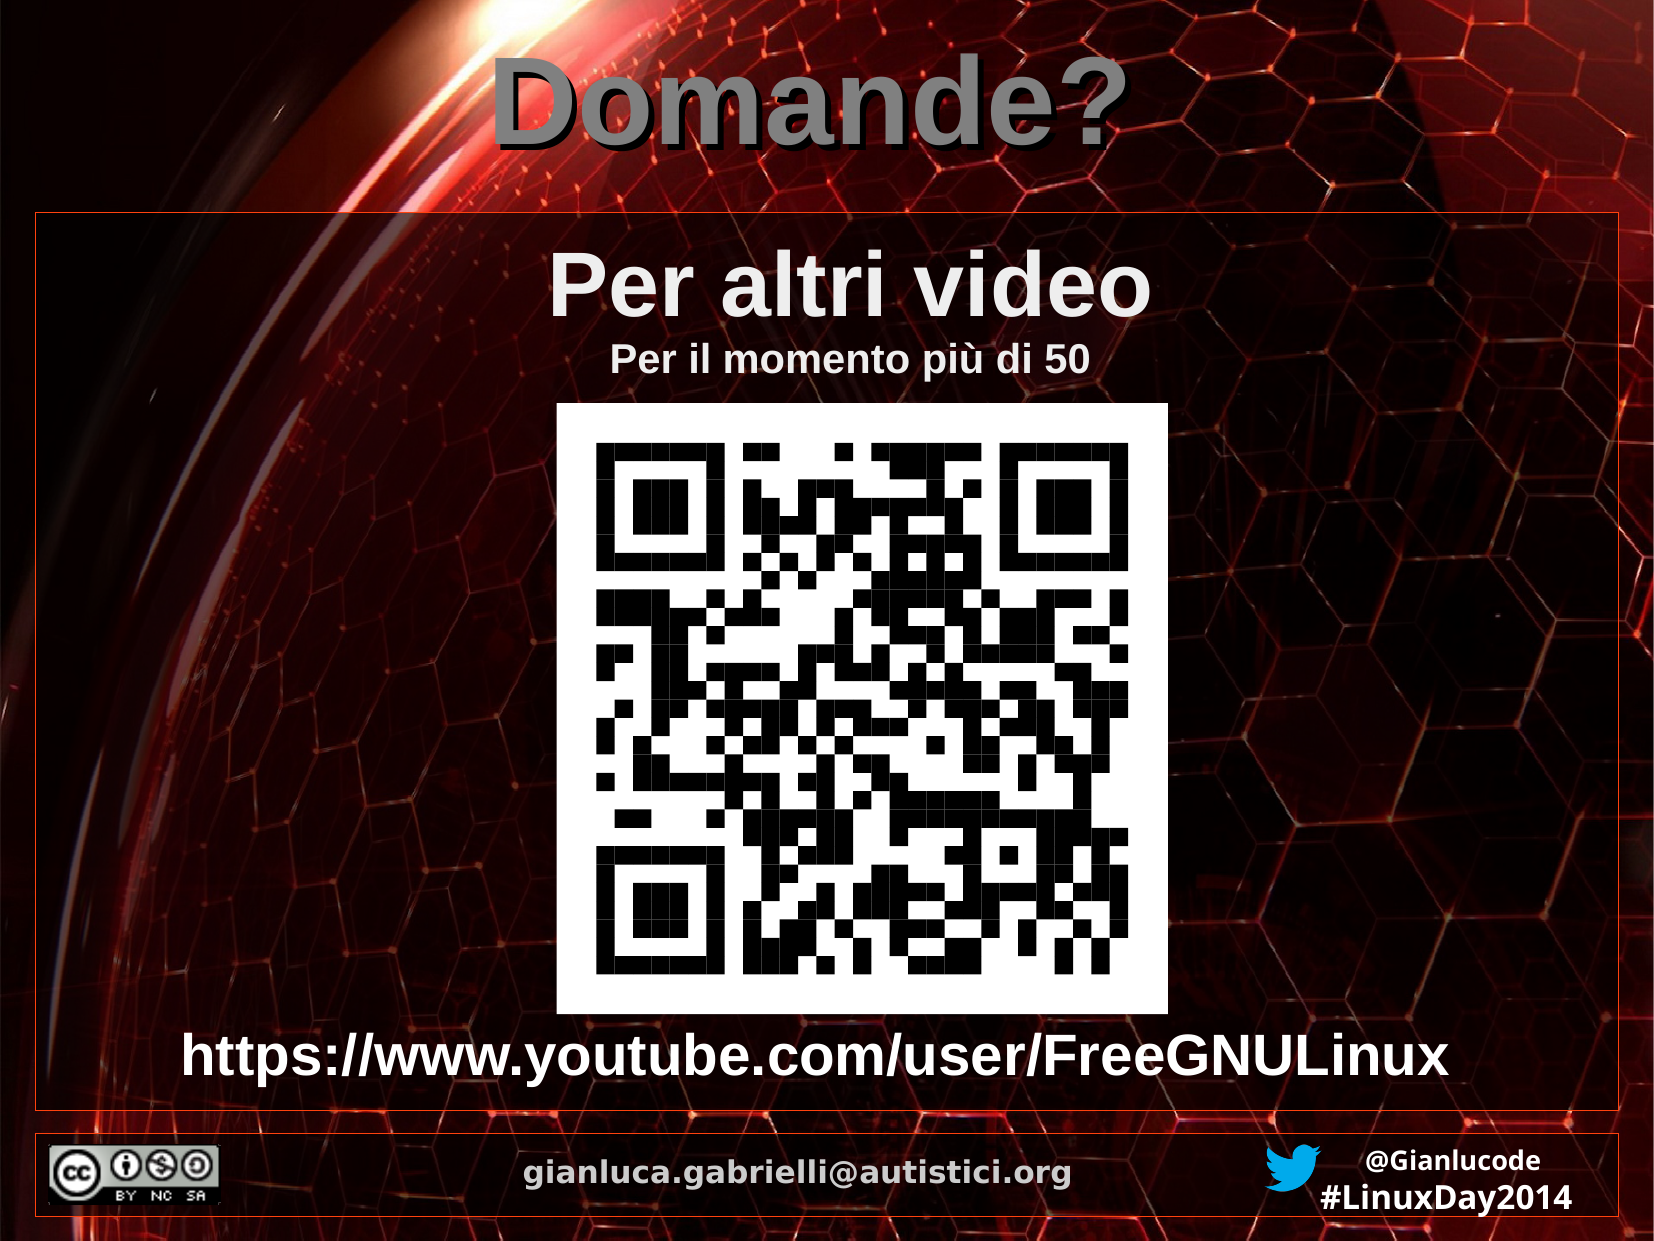

Domande?
Per altri video
Per il momento più di 50
https://www.youtube.com/user/FreeGNULinux
@Gianlucode
gianluca.gabrielli@autistici.org
#LinuxDay2014